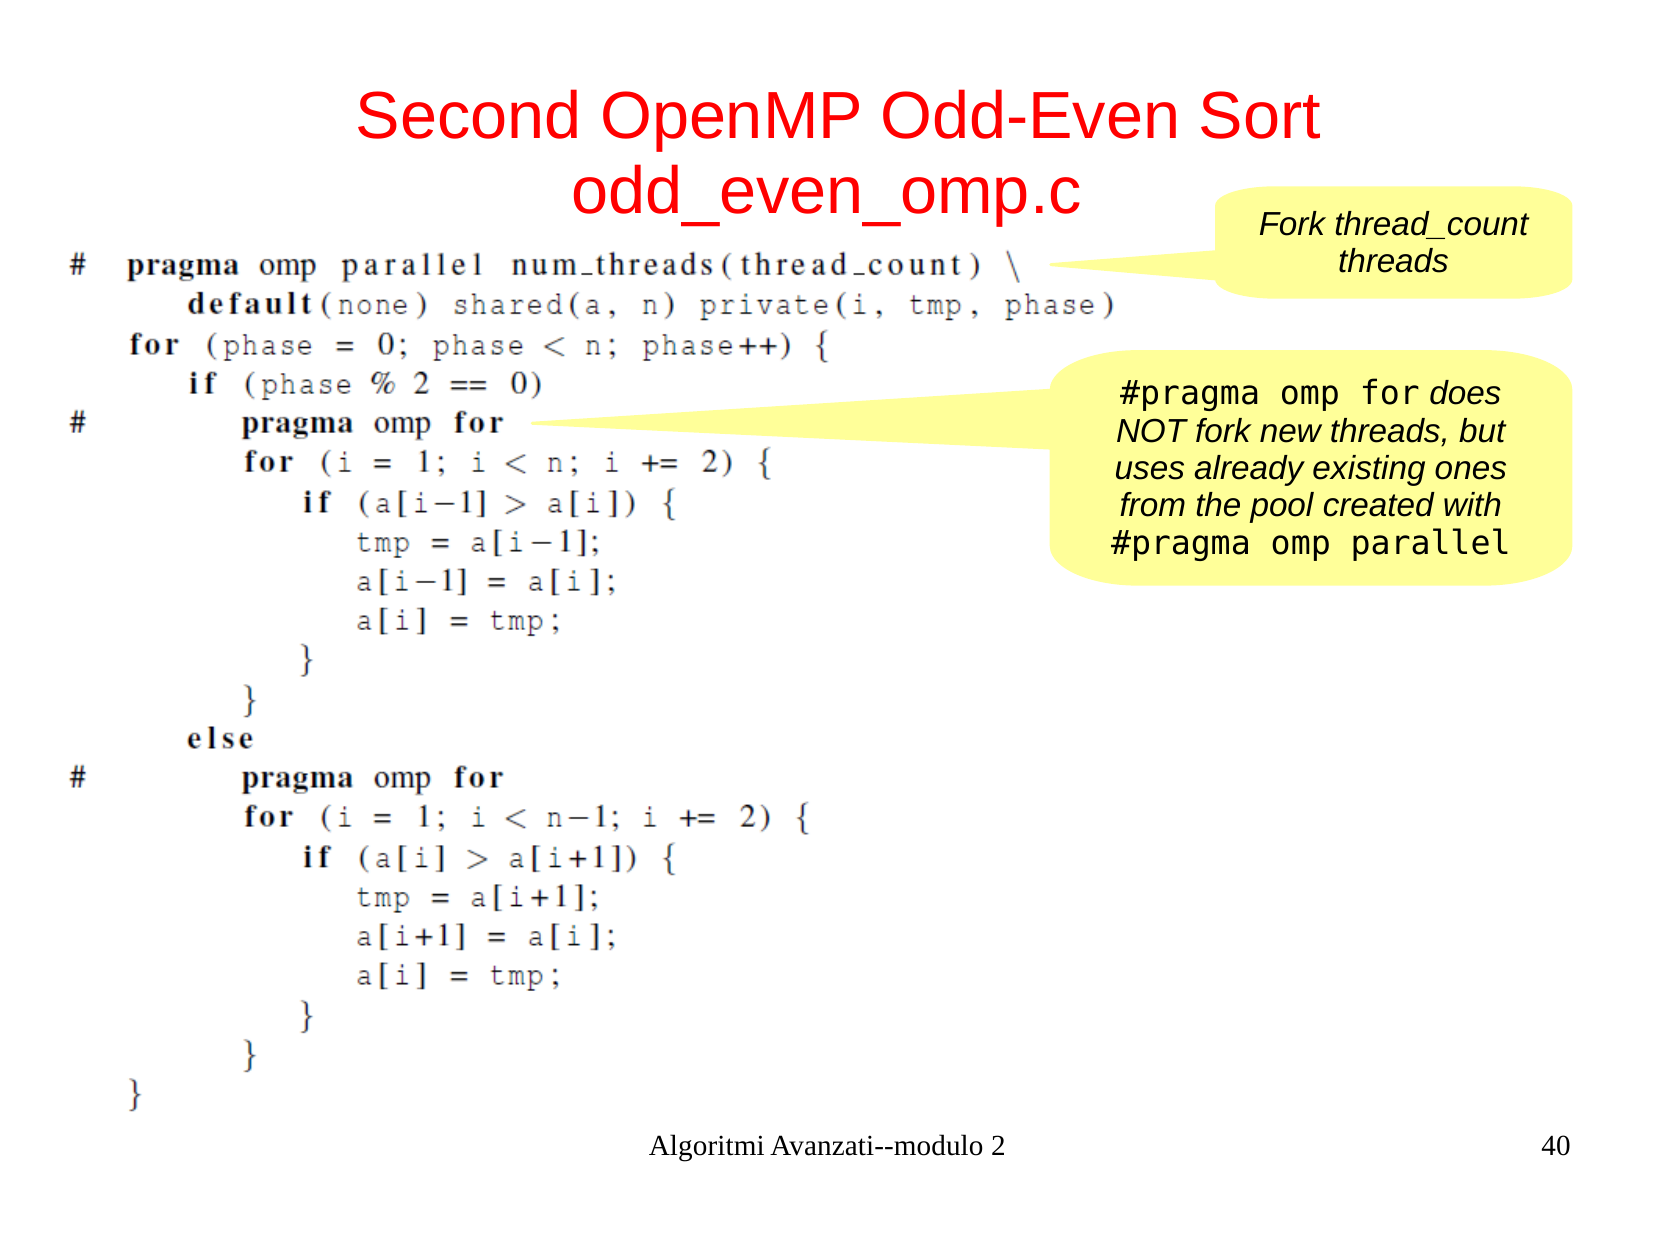

# Second OpenMP Odd-Even Sort odd_even_omp.c
Fork thread_count threads
#pragma omp for does NOT fork new threads, but uses already existing ones from the pool created with #pragma omp parallel
Algoritmi Avanzati--modulo 2
40